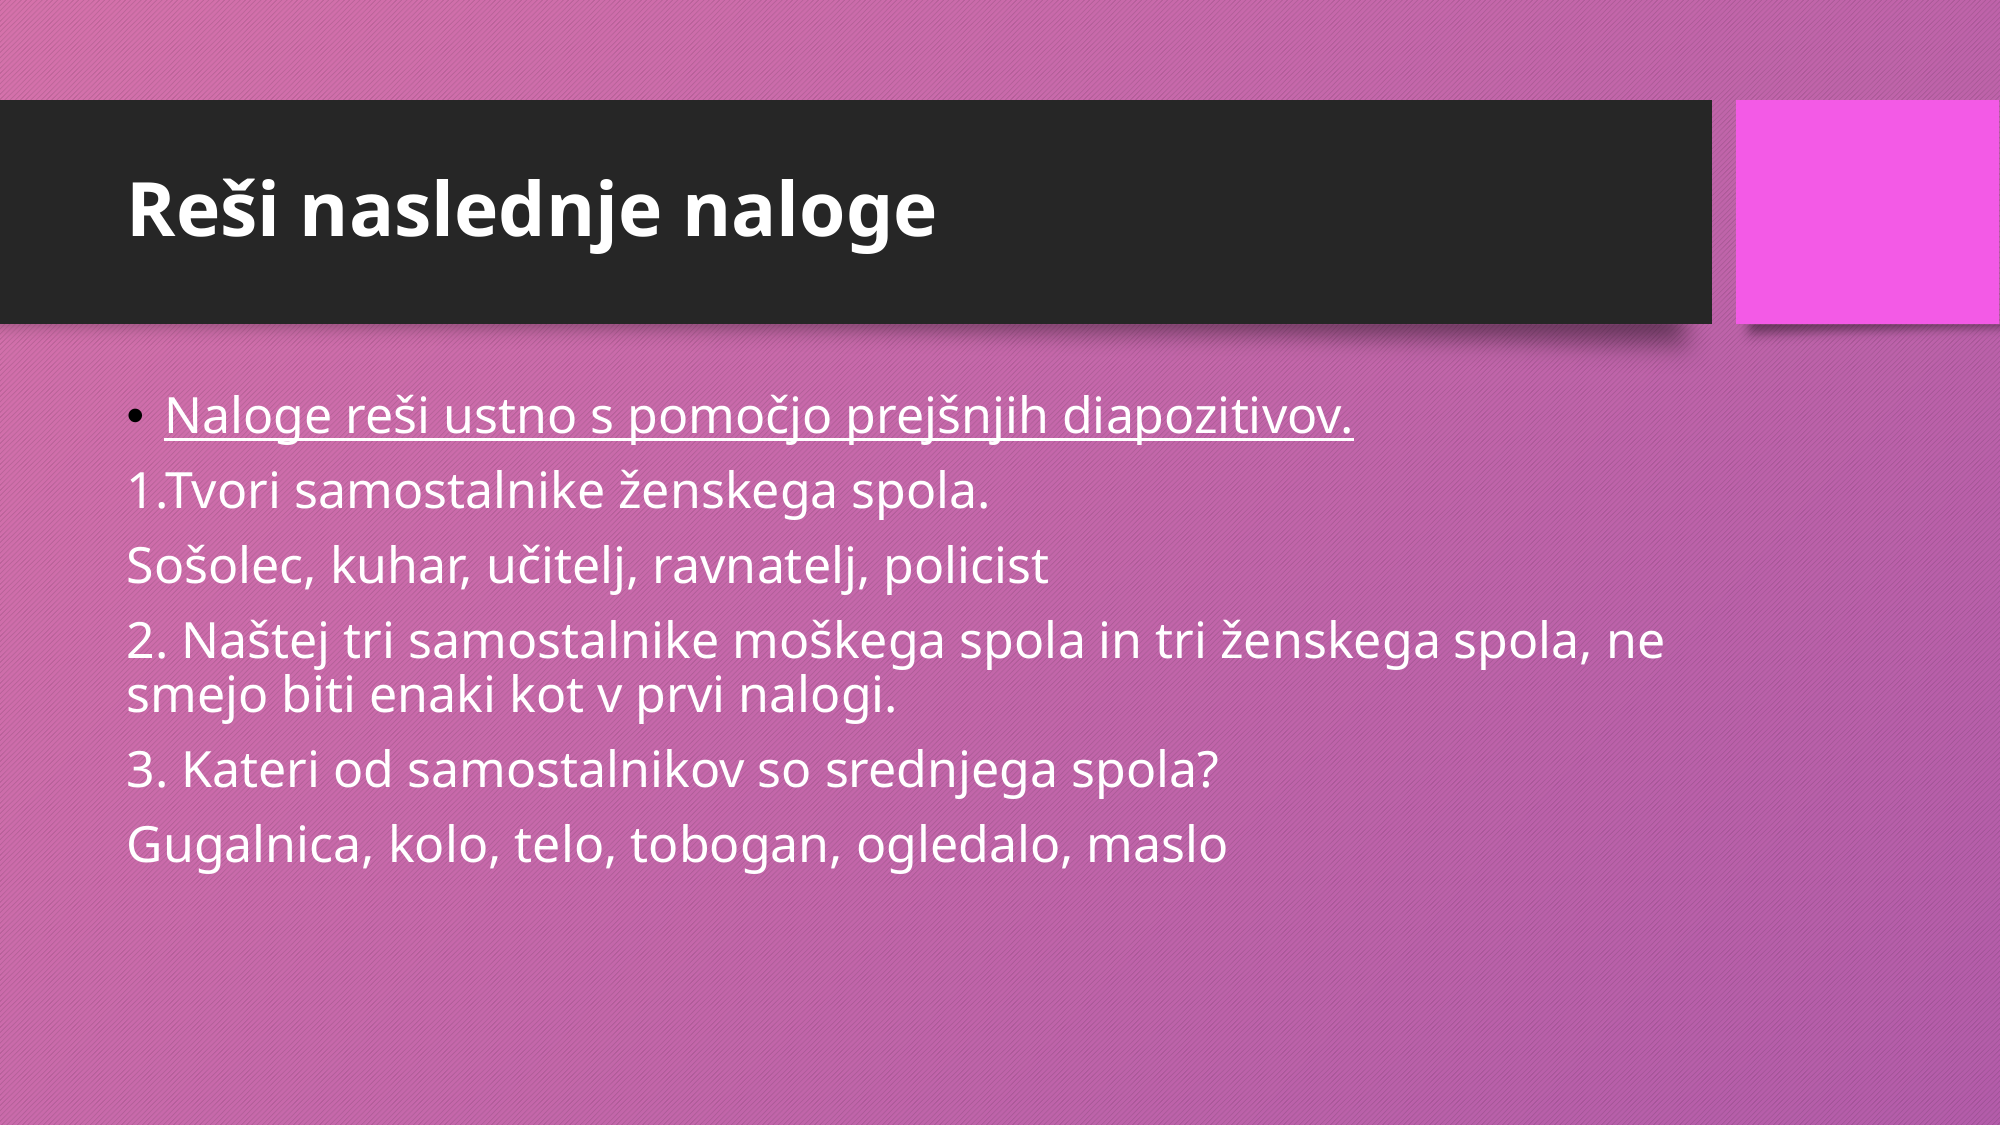

# Reši naslednje naloge
Naloge reši ustno s pomočjo prejšnjih diapozitivov.
1.Tvori samostalnike ženskega spola.
Sošolec, kuhar, učitelj, ravnatelj, policist
2. Naštej tri samostalnike moškega spola in tri ženskega spola, ne smejo biti enaki kot v prvi nalogi.
3. Kateri od samostalnikov so srednjega spola?
Gugalnica, kolo, telo, tobogan, ogledalo, maslo